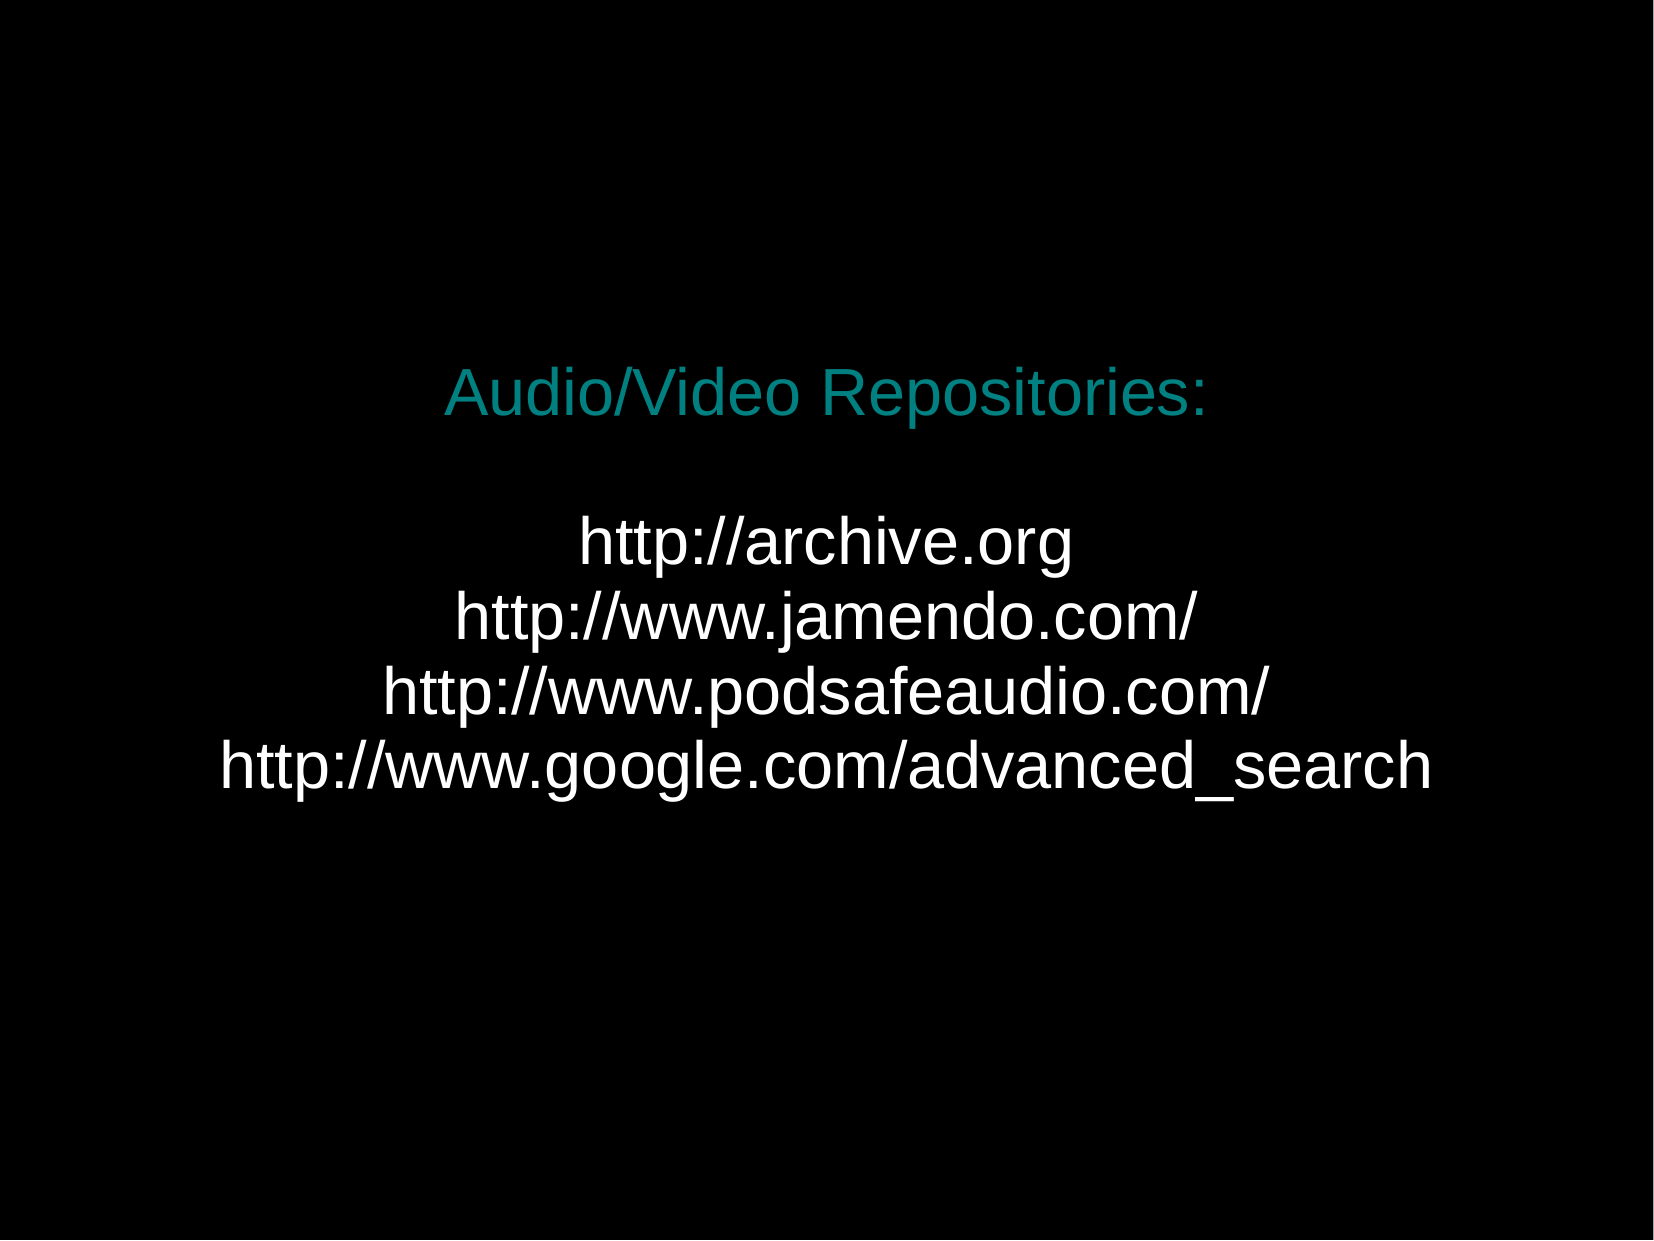

# Audio/Video Repositories:
http://archive.org
http://www.jamendo.com/
http://www.podsafeaudio.com/
http://www.google.com/advanced_search